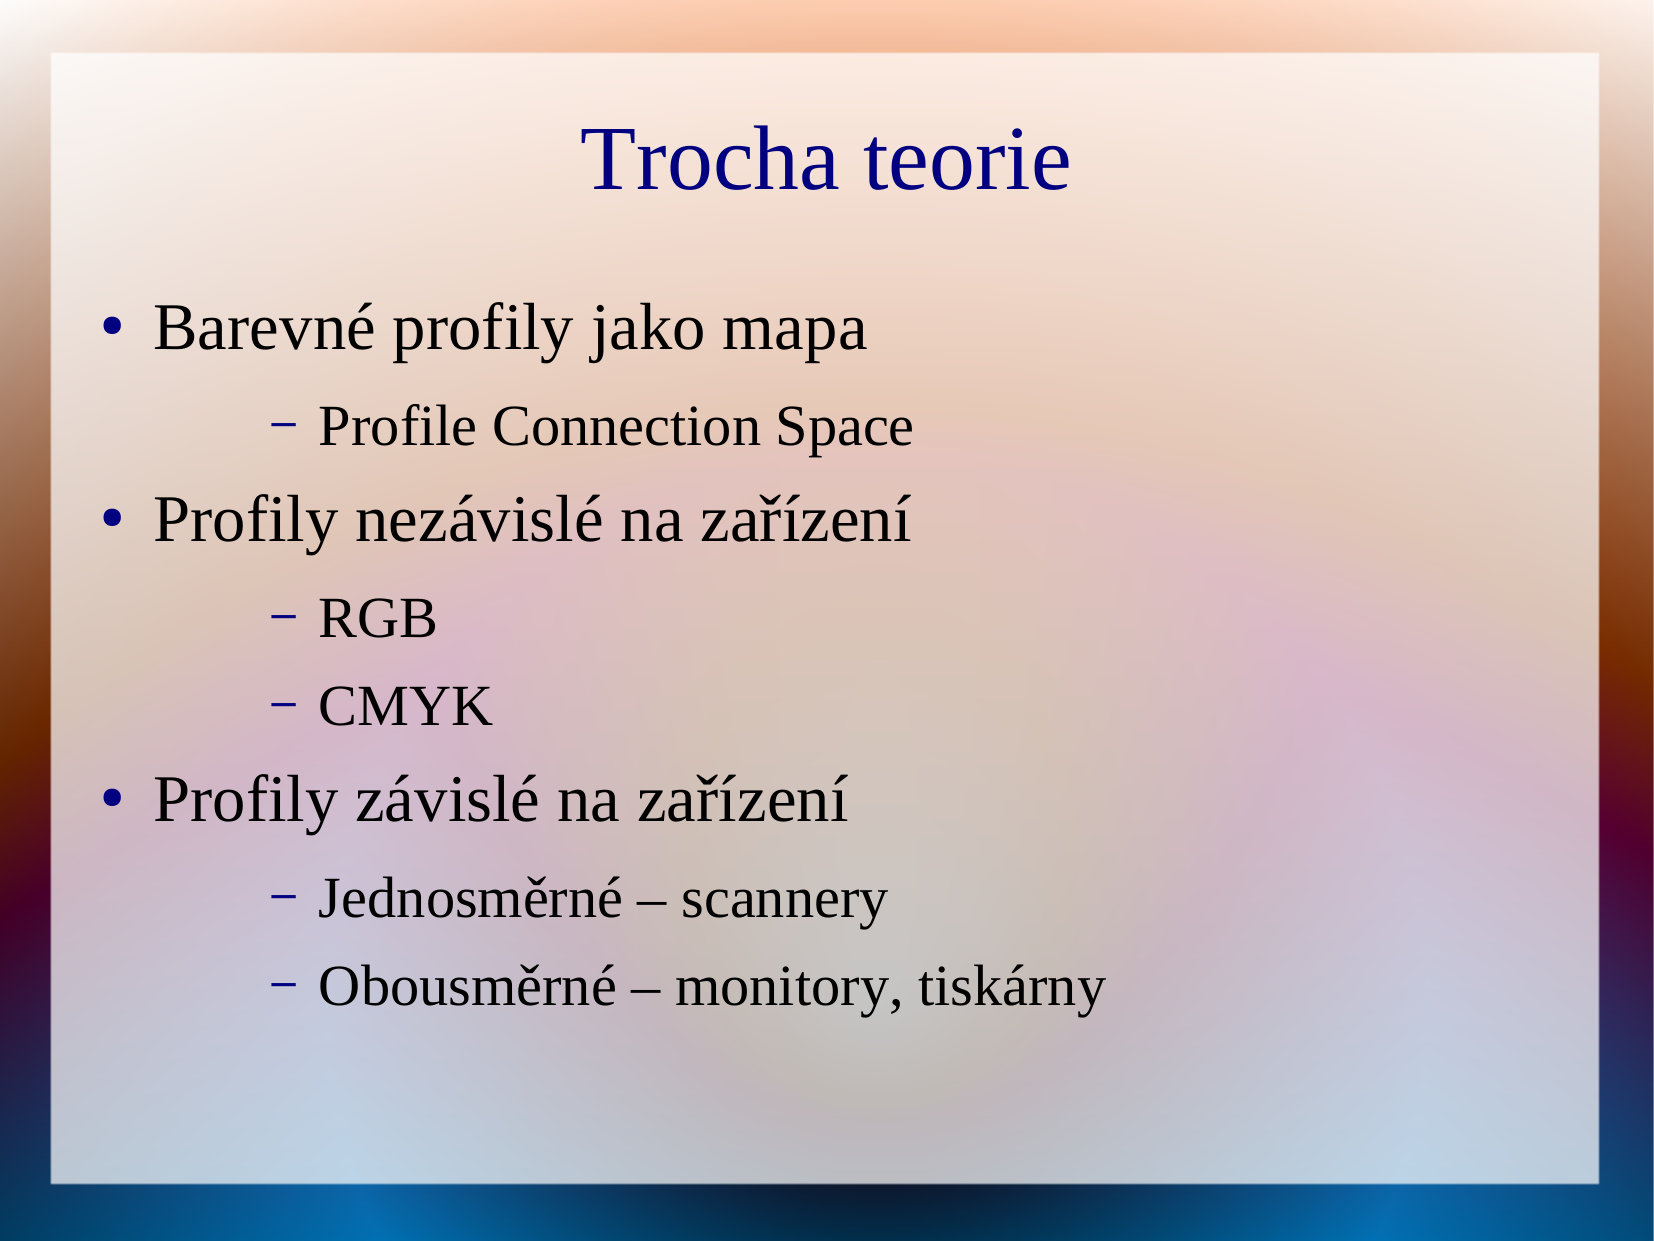

# Trocha teorie
Barevné profily jako mapa
Profile Connection Space
Profily nezávislé na zařízení
RGB
CMYK
Profily závislé na zařízení
Jednosměrné – scannery
Obousměrné – monitory, tiskárny